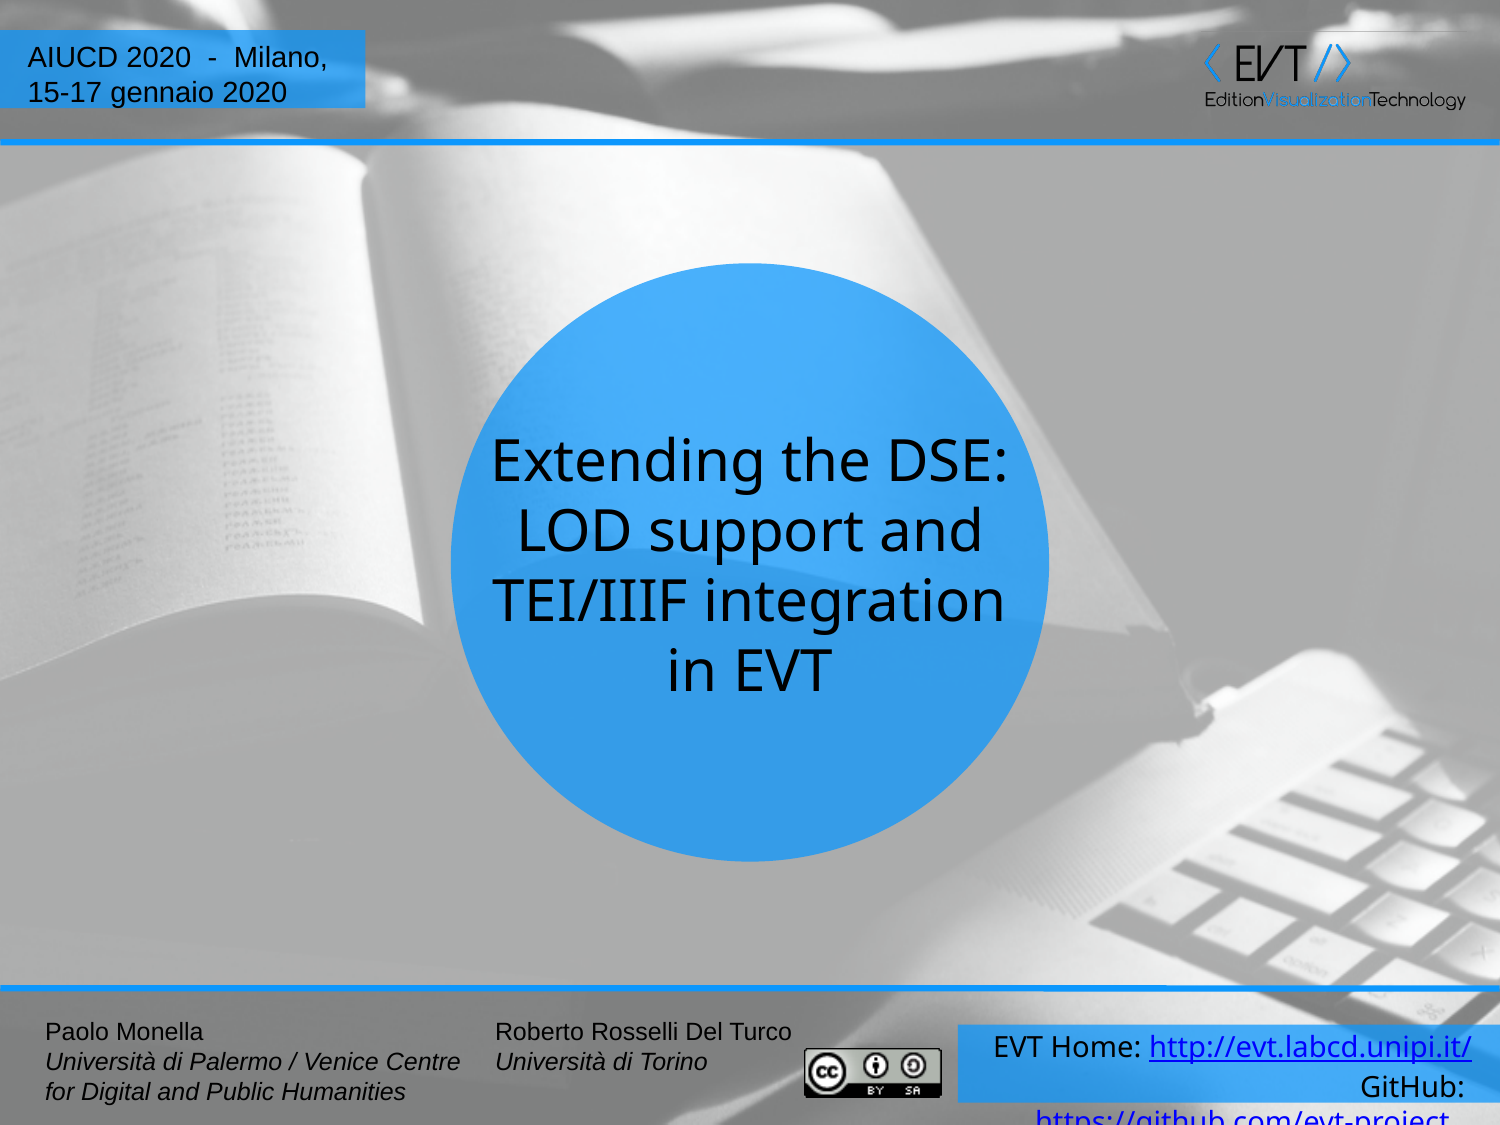

# Extending the DSE: LOD support and TEI/IIIF integration in EVT
Paolo Monella 				Roberto Rosselli Del Turco
Università di Palermo / Venice Centre	Università di Torino
for Digital and Public Humanities